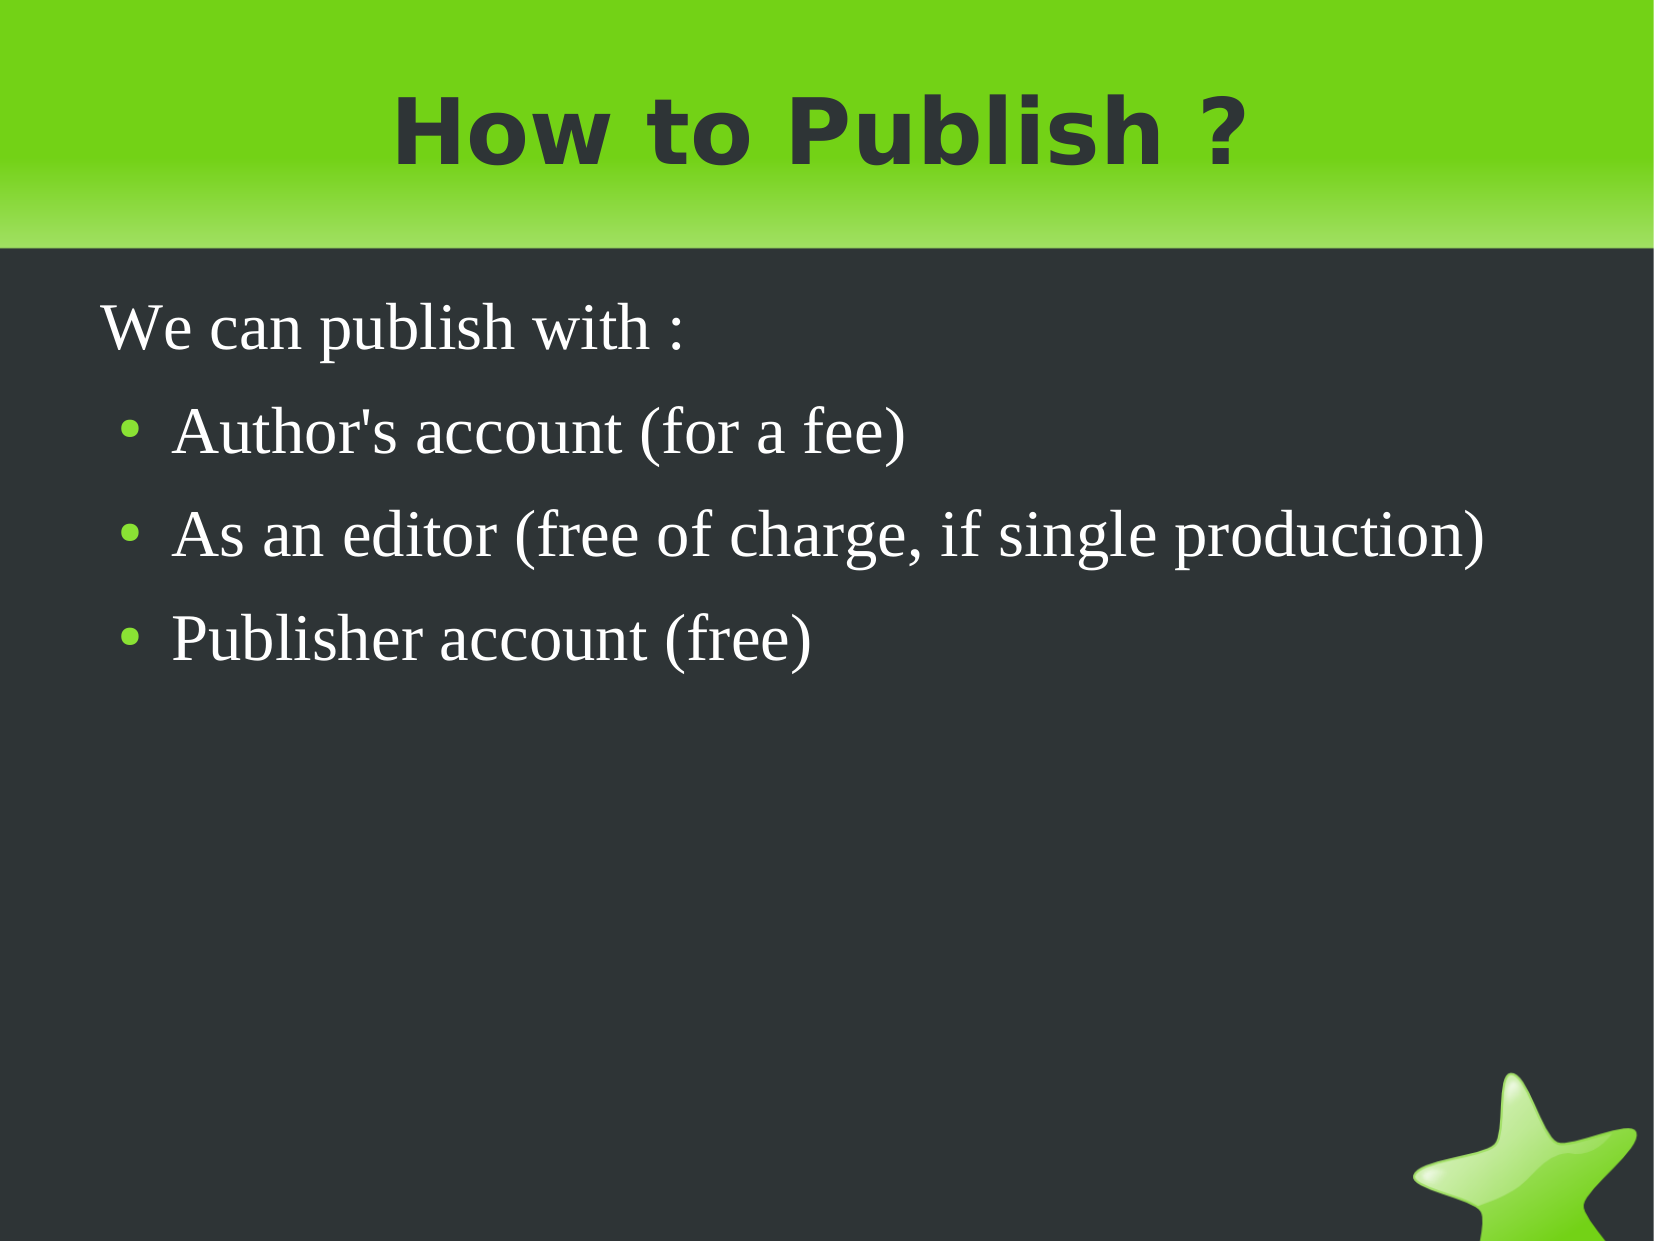

# How to Publish ?
We can publish with :
Author's account (for a fee)
As an editor (free of charge, if single production)
Publisher account (free)